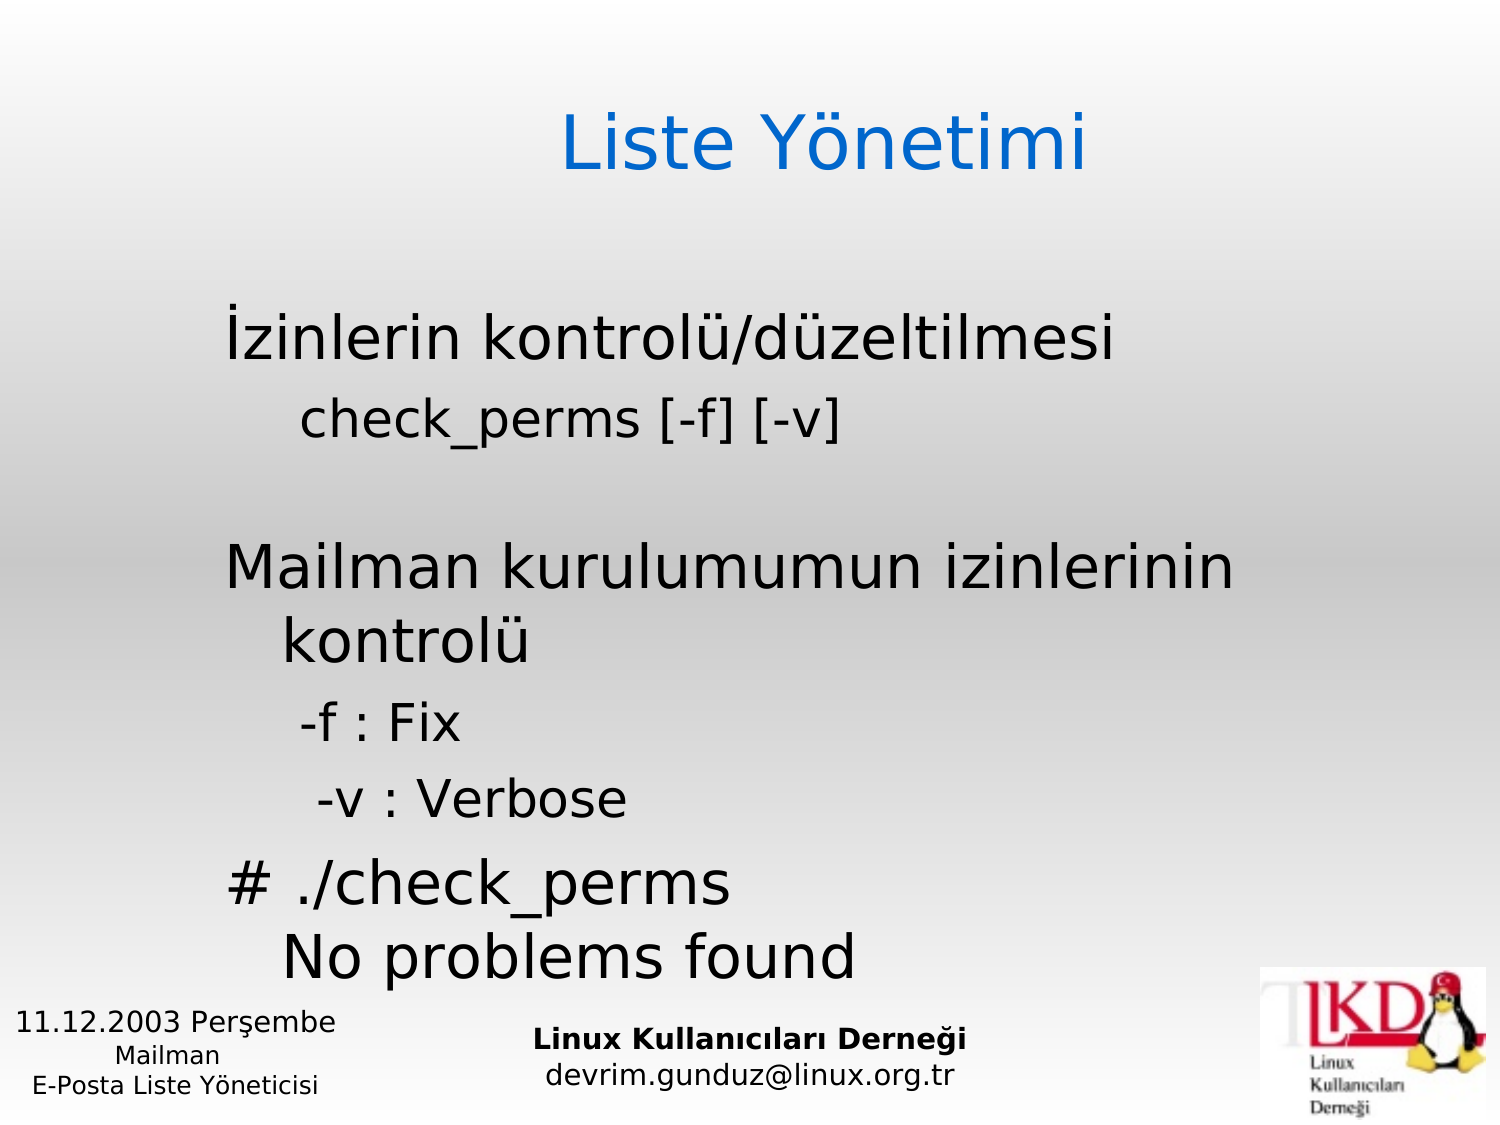

# Liste Yönetimi
İzinlerin kontrolü/düzeltilmesi
check_perms [-f] [-v]
Mailman kurulumumun izinlerinin kontrolü
-f : Fix
 -v : Verbose
# ./check_perms No problems found